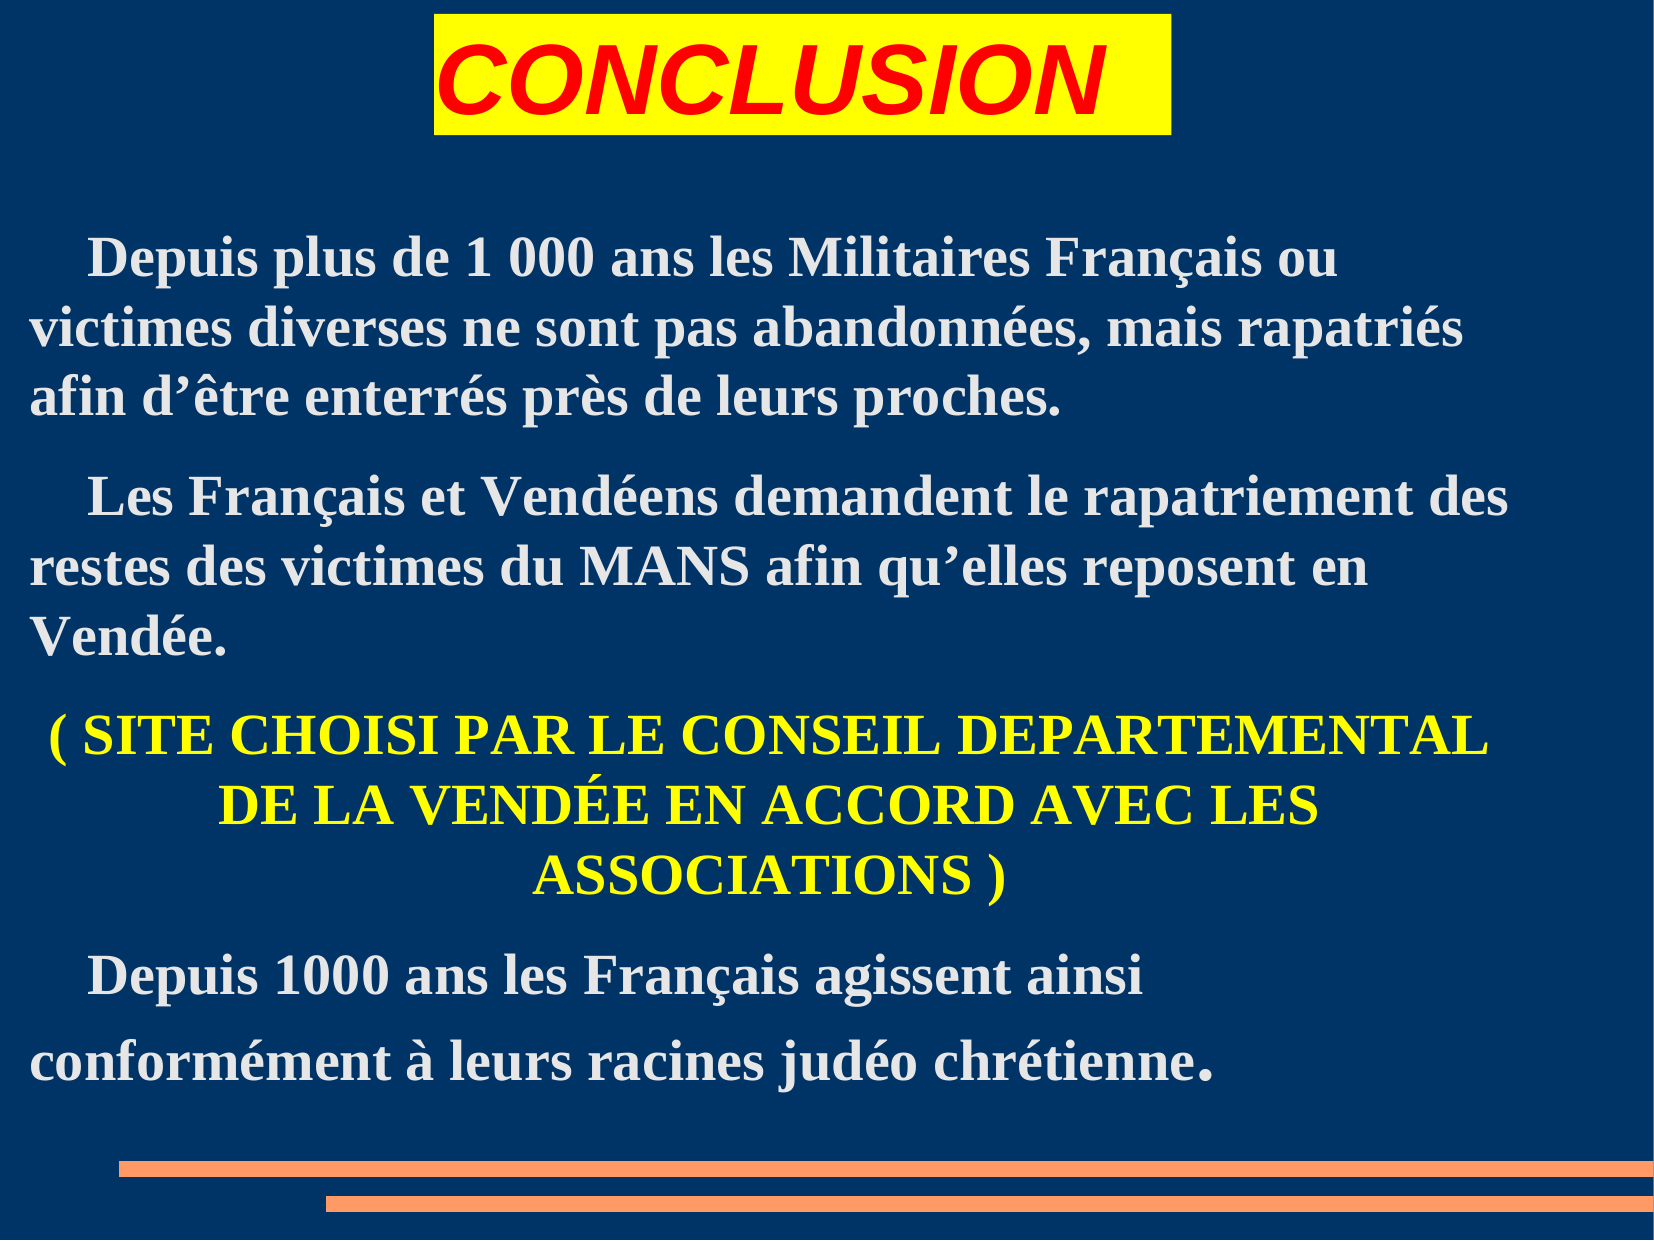

# CONCLUSION
 Depuis plus de 1 000 ans les Militaires Français ou victimes diverses ne sont pas abandonnées, mais rapatriés afin d’être enterrés près de leurs proches.
 Les Français et Vendéens demandent le rapatriement des restes des victimes du MANS afin qu’elles reposent en Vendée.
( SITE CHOISI PAR LE CONSEIL DEPARTEMENTAL DE LA VENDÉE EN ACCORD AVEC LES ASSOCIATIONS )
 Depuis 1000 ans les Français agissent ainsi conformément à leurs racines judéo chrétienne.